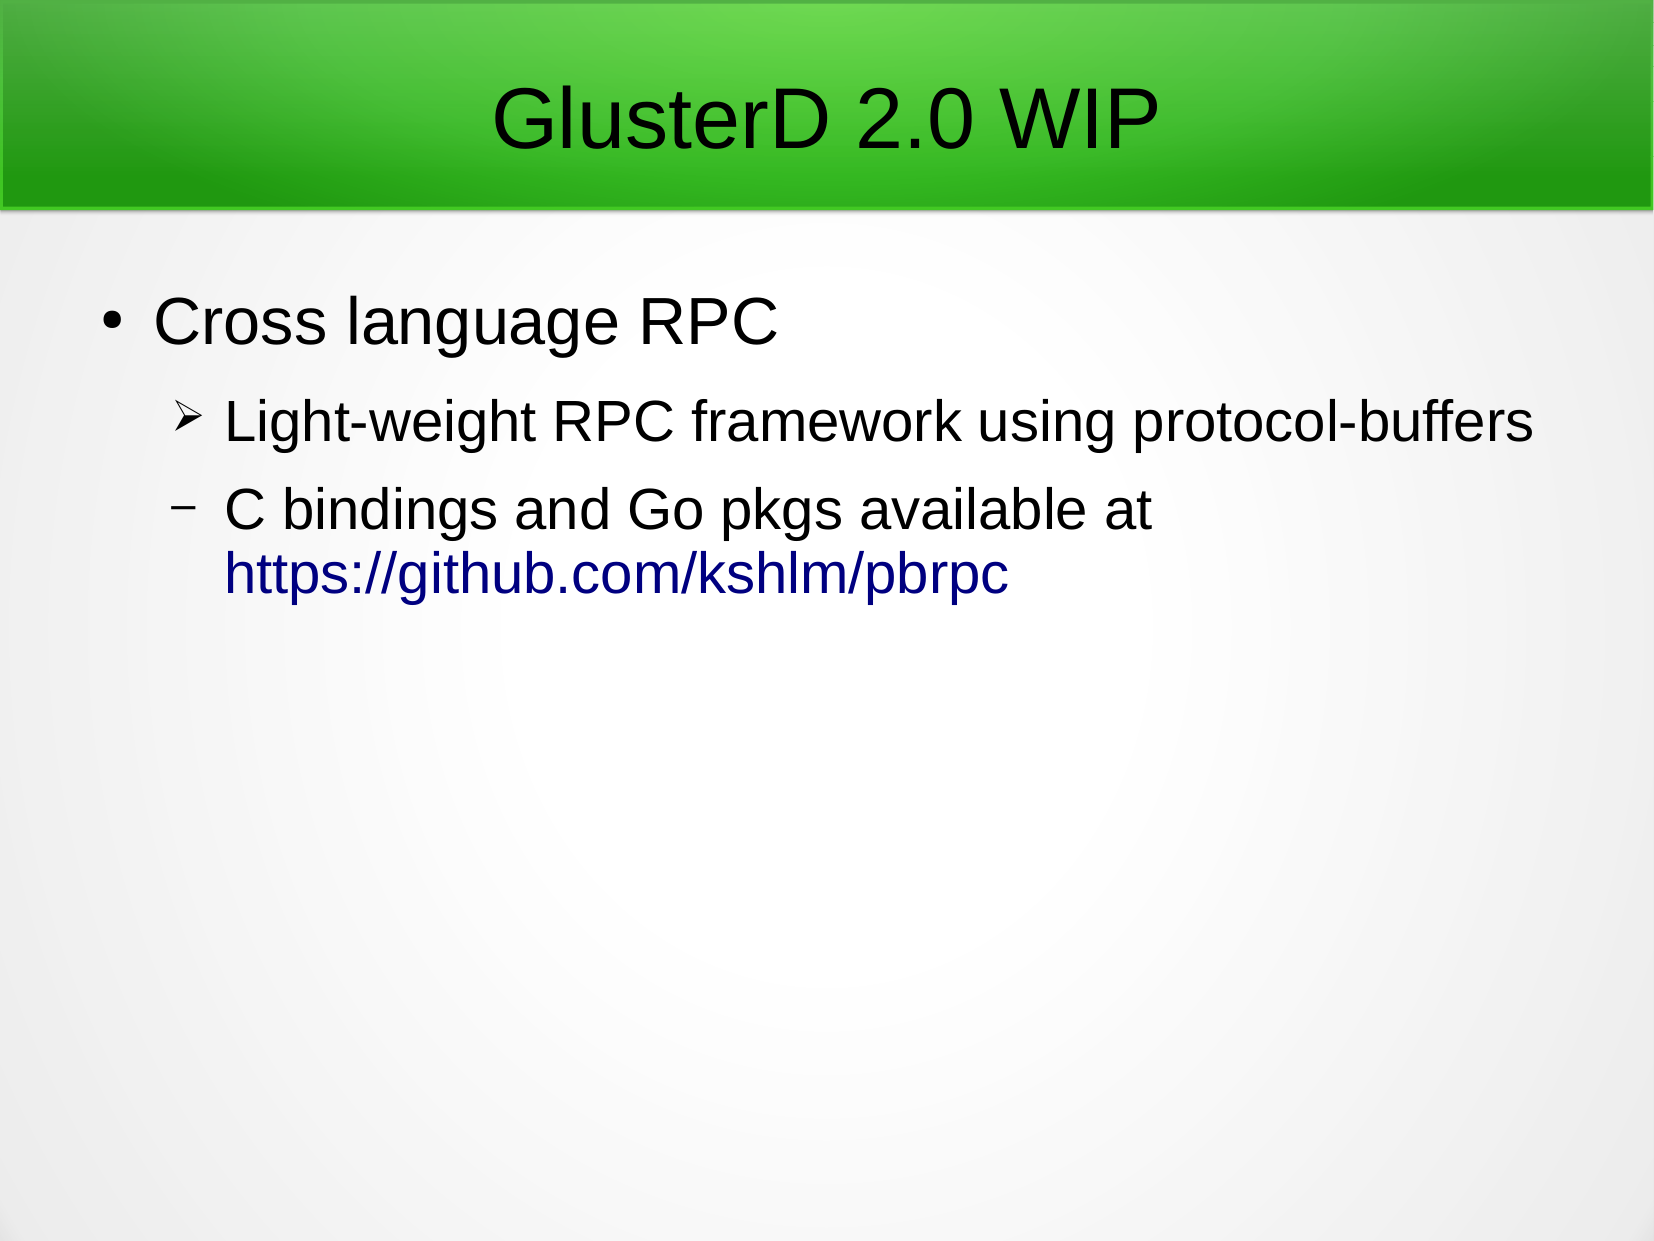

# GlusterD 2.0 WIP
Cross language RPC
Light-weight RPC framework using protocol-buffers
C bindings and Go pkgs available at https://github.com/kshlm/pbrpc